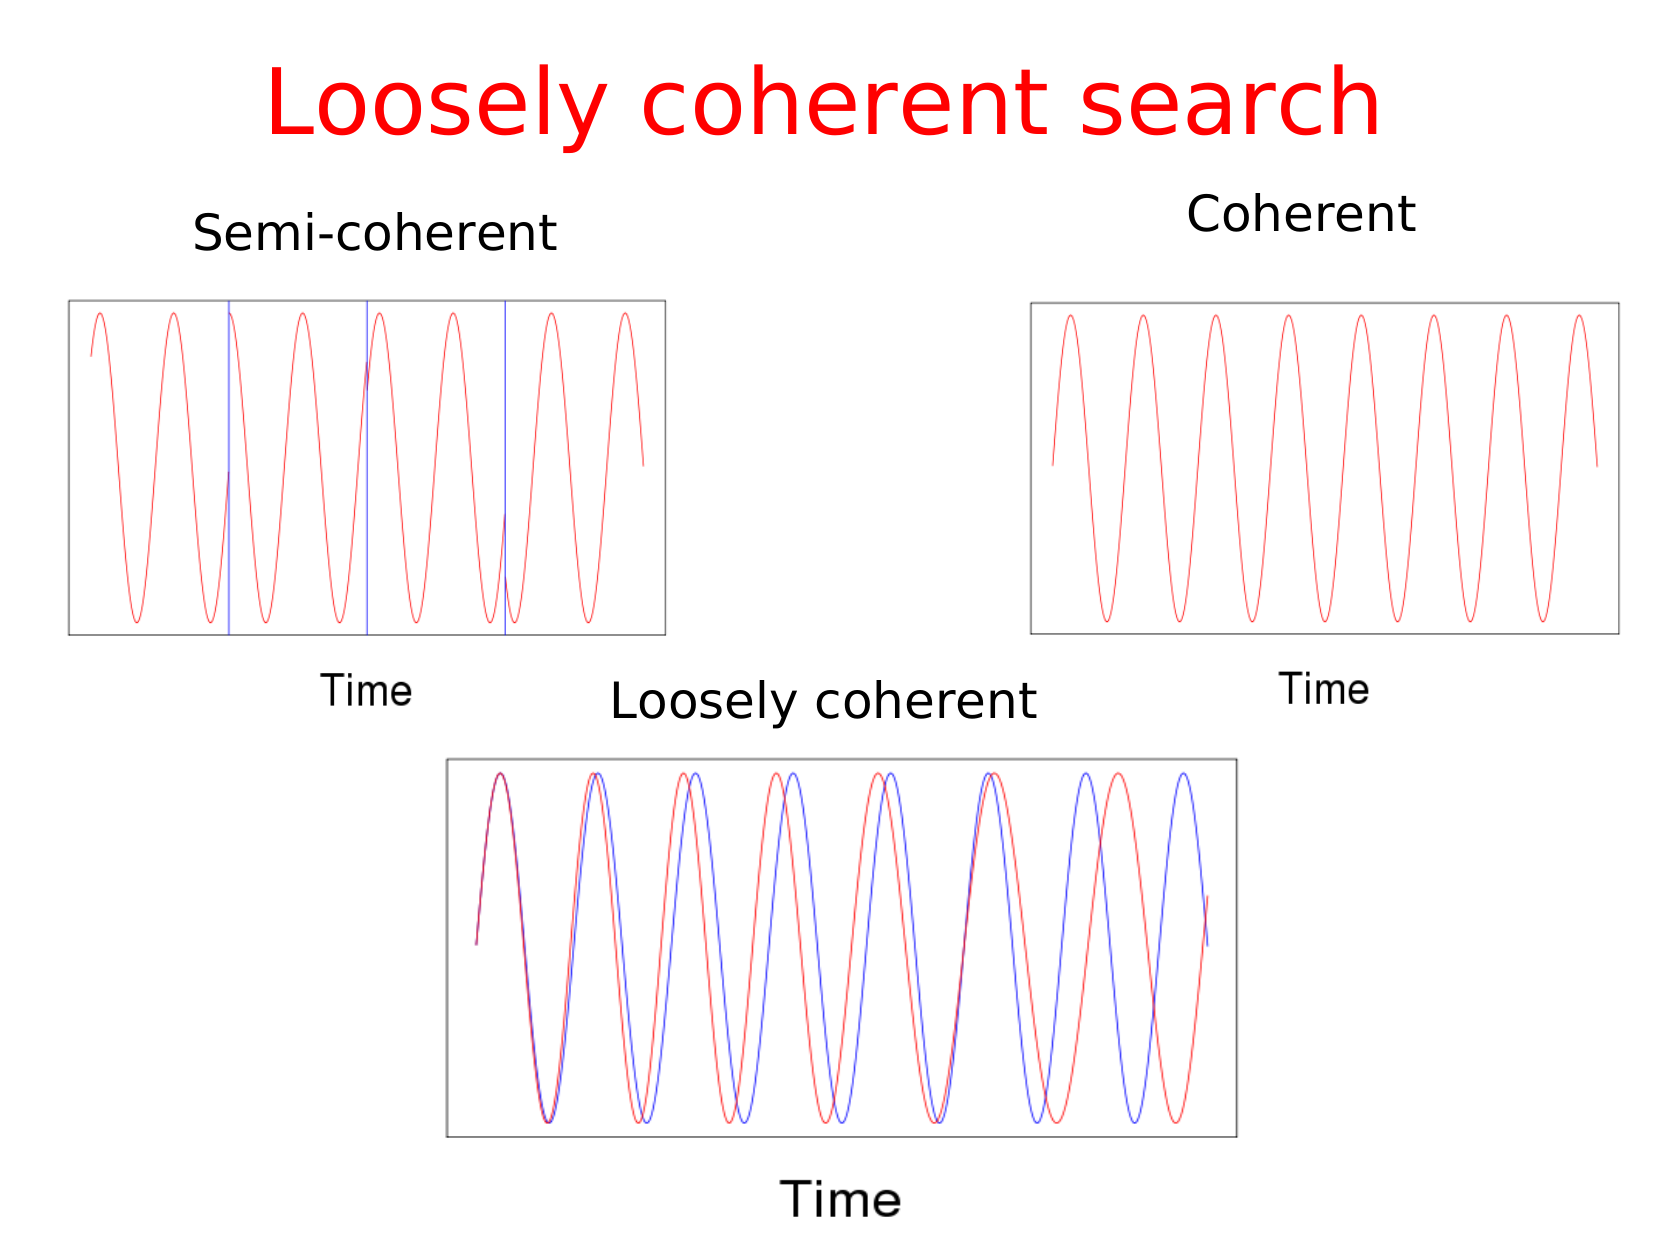

# Loosely coherent search
Coherent
Semi-coherent
Loosely coherent